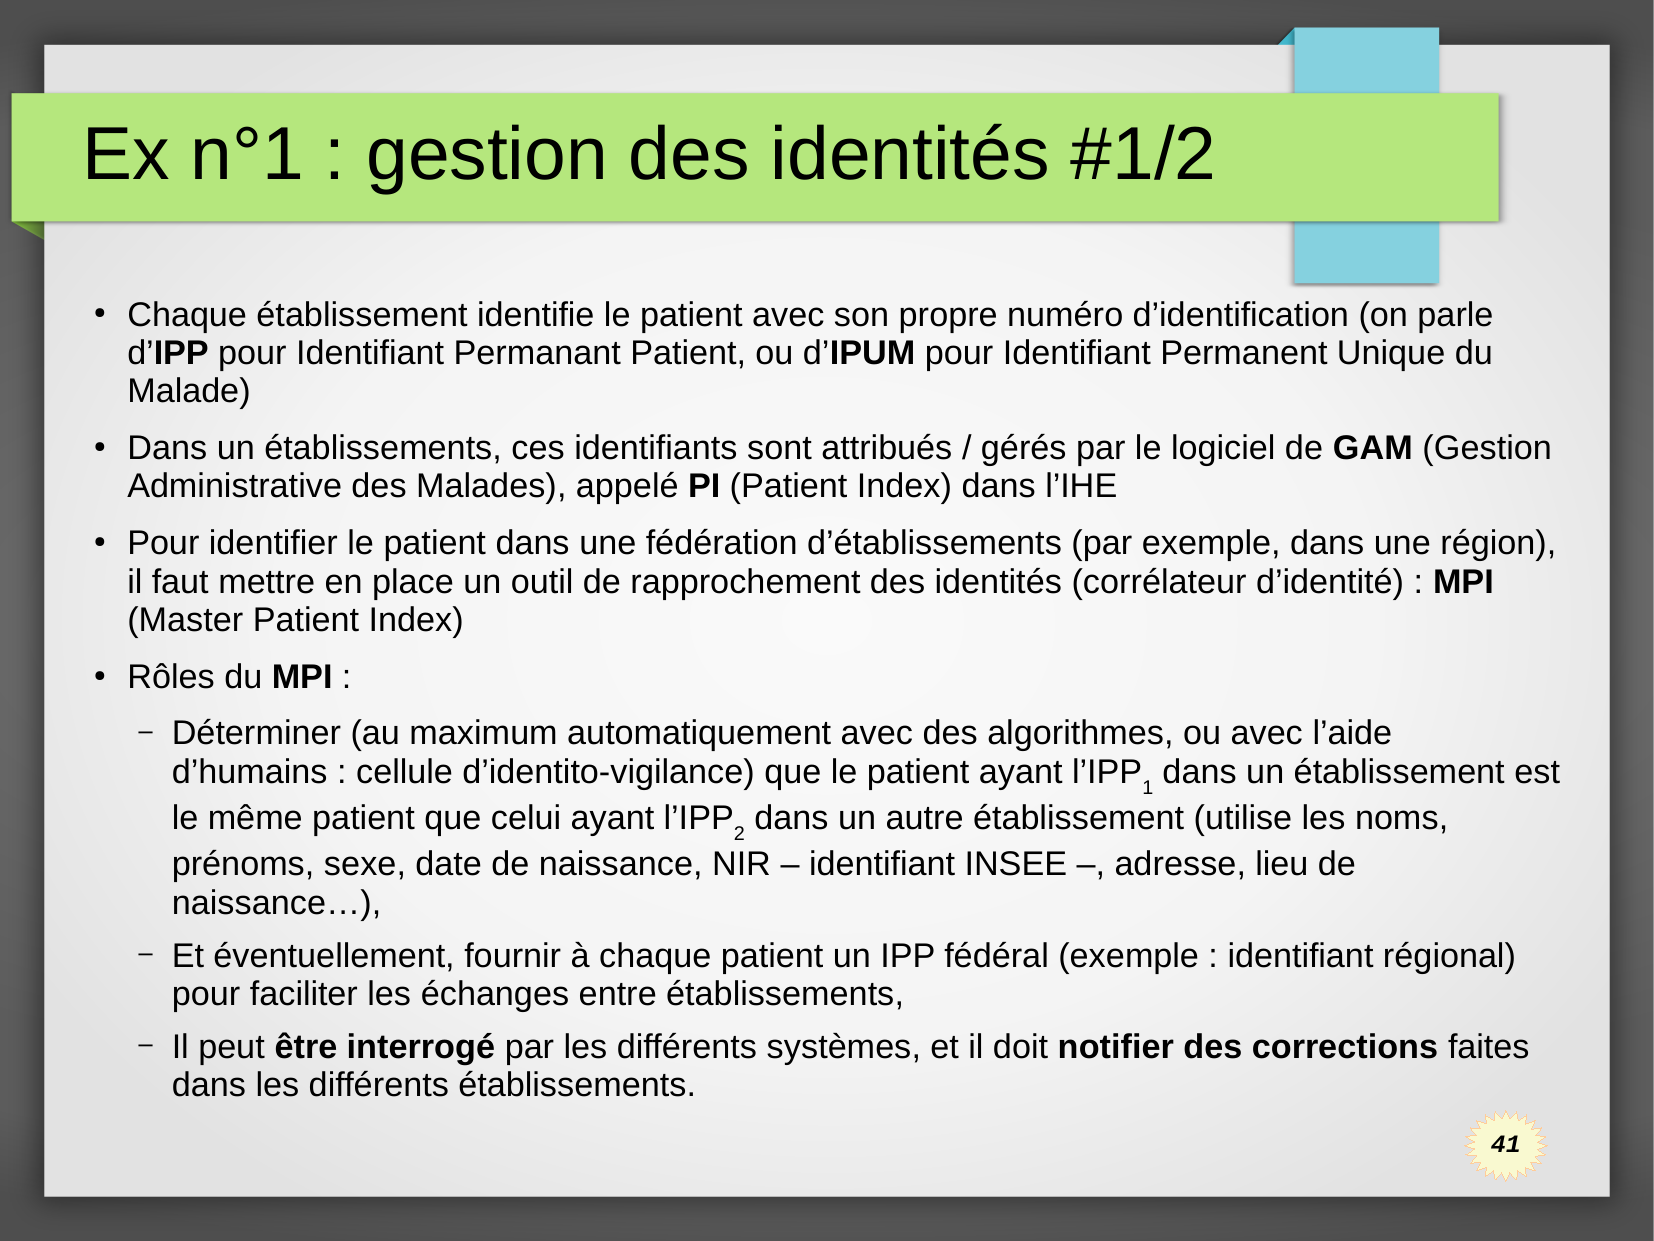

# Ex n°1 : gestion des identités #1/2
Chaque établissement identifie le patient avec son propre numéro d’identification (on parle d’IPP pour Identifiant Permanant Patient, ou d’IPUM pour Identifiant Permanent Unique du Malade)
Dans un établissements, ces identifiants sont attribués / gérés par le logiciel de GAM (Gestion Administrative des Malades), appelé PI (Patient Index) dans l’IHE
Pour identifier le patient dans une fédération d’établissements (par exemple, dans une région), il faut mettre en place un outil de rapprochement des identités (corrélateur d’identité) : MPI (Master Patient Index)
Rôles du MPI :
Déterminer (au maximum automatiquement avec des algorithmes, ou avec l’aide d’humains : cellule d’identito-vigilance) que le patient ayant l’IPP1 dans un établissement est le même patient que celui ayant l’IPP2 dans un autre établissement (utilise les noms, prénoms, sexe, date de naissance, NIR – identifiant INSEE –, adresse, lieu de naissance…),
Et éventuellement, fournir à chaque patient un IPP fédéral (exemple : identifiant régional) pour faciliter les échanges entre établissements,
Il peut être interrogé par les différents systèmes, et il doit notifier des corrections faites dans les différents établissements.